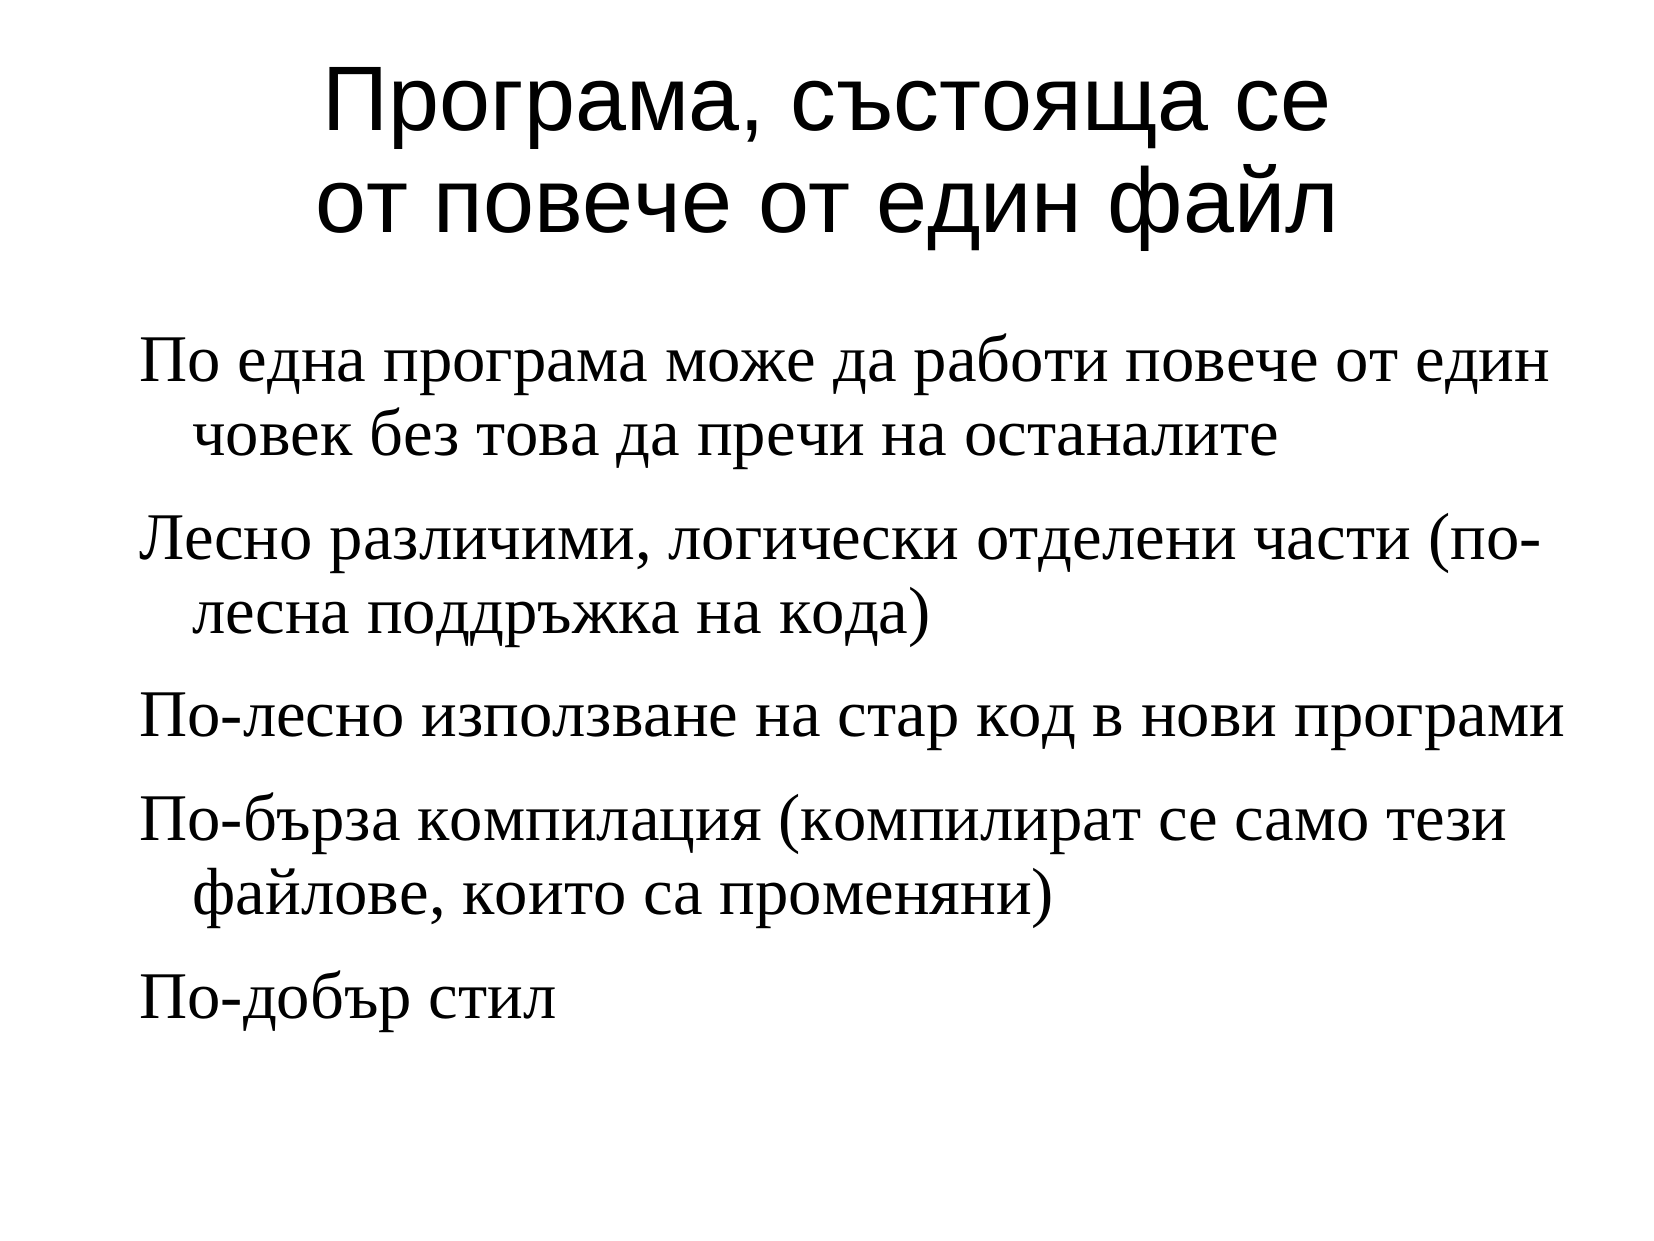

# Програма, състояща се от повече от един файл
По една програма може да работи повече от един човек без това да пречи на останалите
Лесно различими, логически отделени части (по-лесна поддръжка на кода)
По-лесно използване на стар код в нови програми
По-бърза компилация (компилират се само тези файлове, които са променяни)
По-добър стил